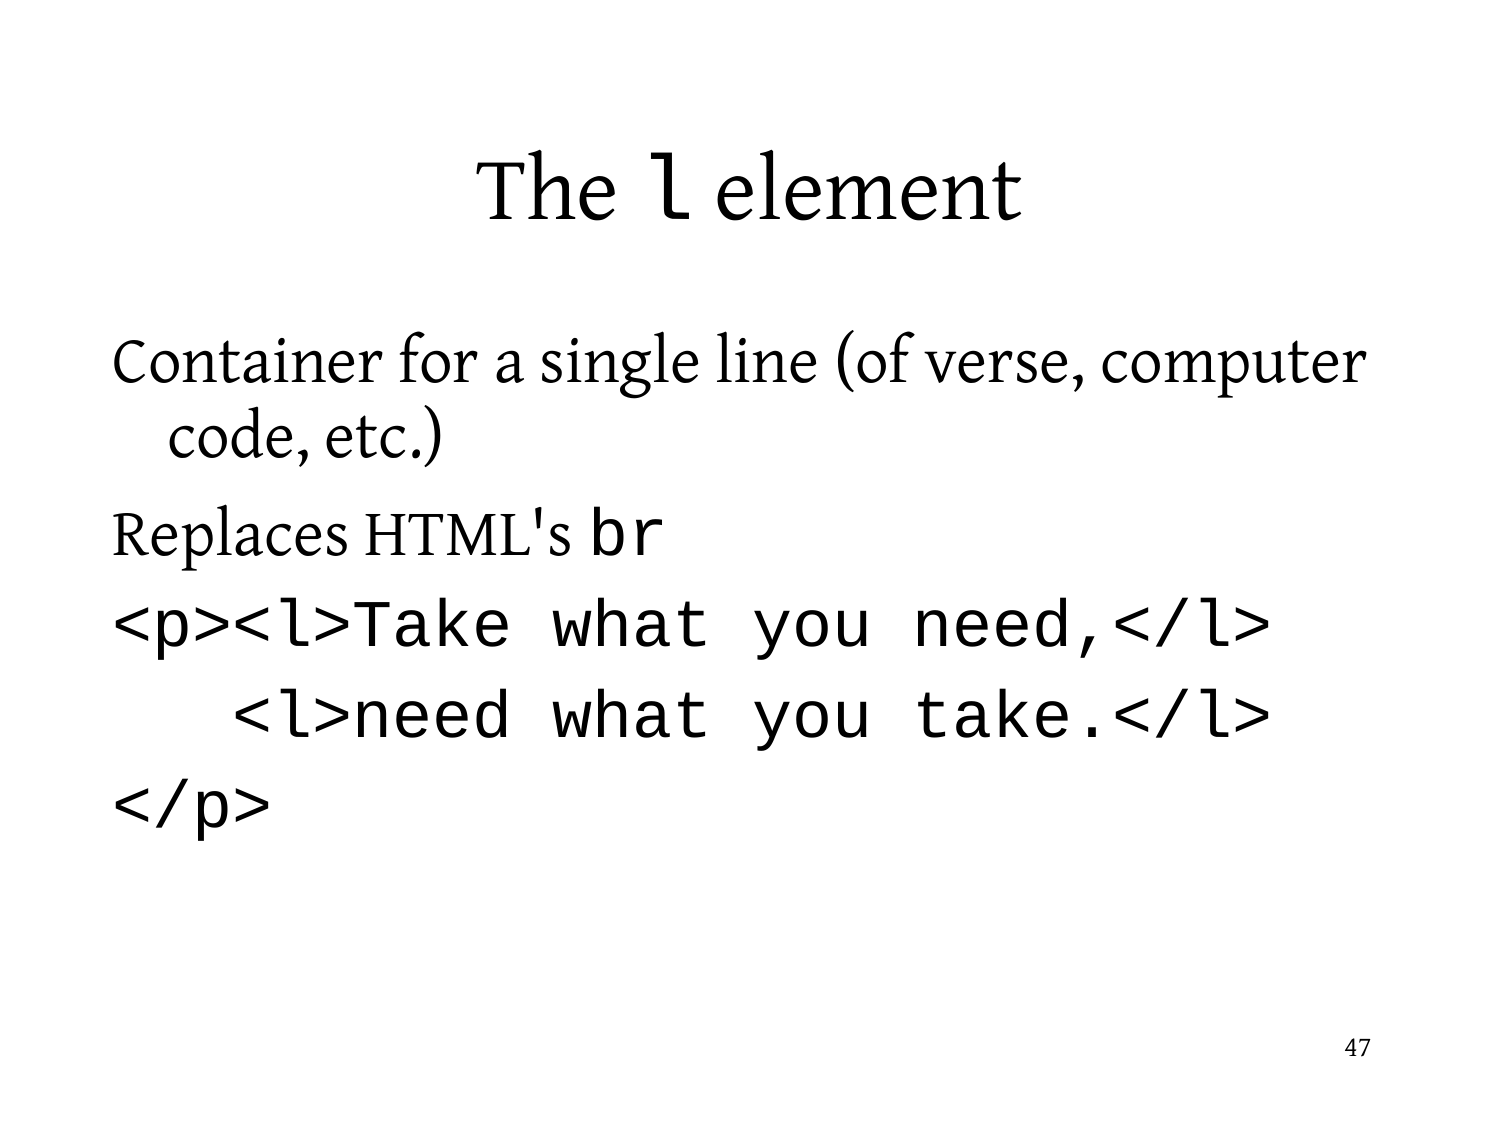

# The l element
Container for a single line (of verse, computer code, etc.)
Replaces HTML's br
<p><l>Take what you need,</l>
 <l>need what you take.</l>
</p>